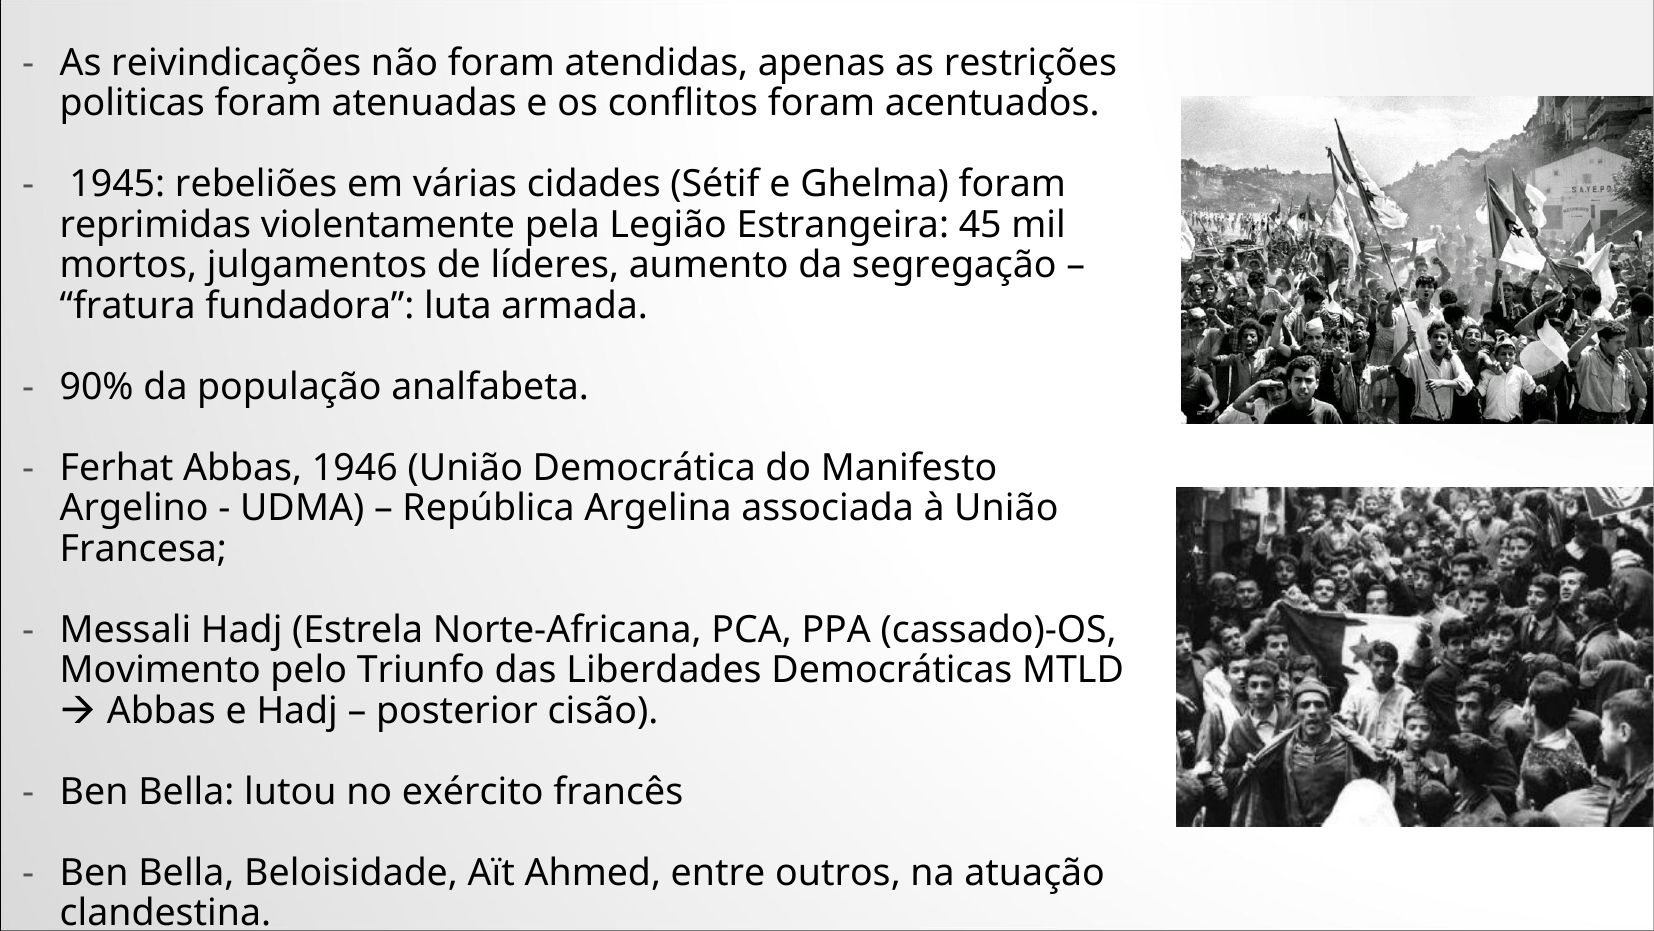

As reivindicações não foram atendidas, apenas as restrições politicas foram atenuadas e os conflitos foram acentuados.
 1945: rebeliões em várias cidades (Sétif e Ghelma) foram reprimidas violentamente pela Legião Estrangeira: 45 mil mortos, julgamentos de líderes, aumento da segregação – “fratura fundadora”: luta armada.
90% da população analfabeta.
Ferhat Abbas, 1946 (União Democrática do Manifesto Argelino - UDMA) – República Argelina associada à União Francesa;
Messali Hadj (Estrela Norte-Africana, PCA, PPA (cassado)-OS, Movimento pelo Triunfo das Liberdades Democráticas MTLD  Abbas e Hadj – posterior cisão).
Ben Bella: lutou no exército francês
Ben Bella, Beloisidade, Aït Ahmed, entre outros, na atuação clandestina.